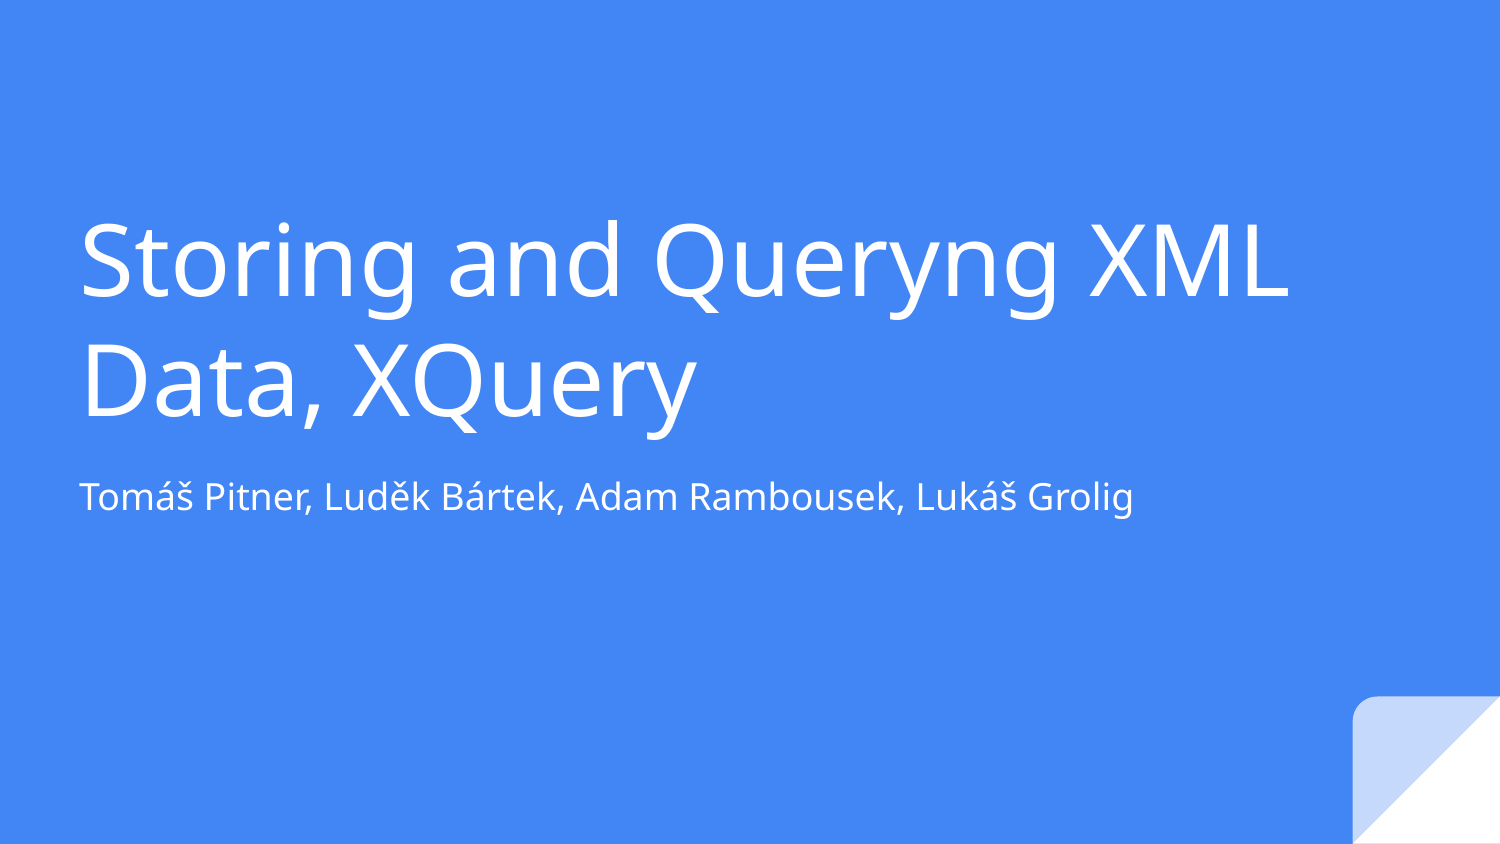

# Storing and Queryng XML Data, XQuery
Tomáš Pitner, Luděk Bártek, Adam Rambousek, Lukáš Grolig